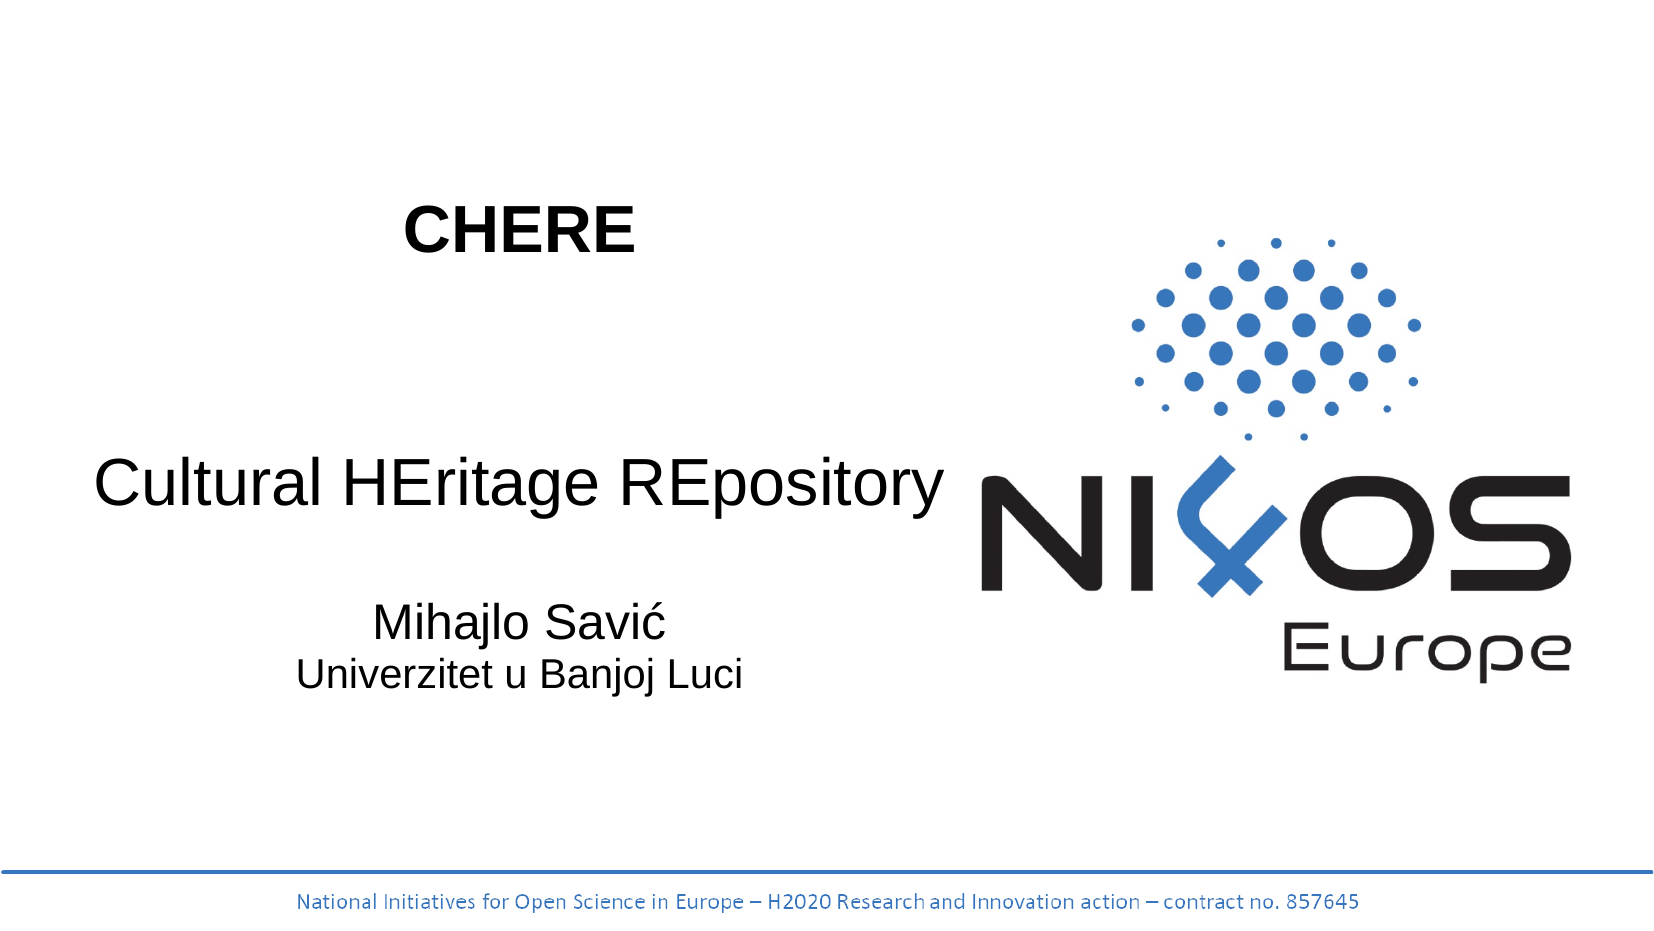

# CHERE
Cultural HEritage REpository
Mihajlo Savić
Univerzitet u Banjoj Luci